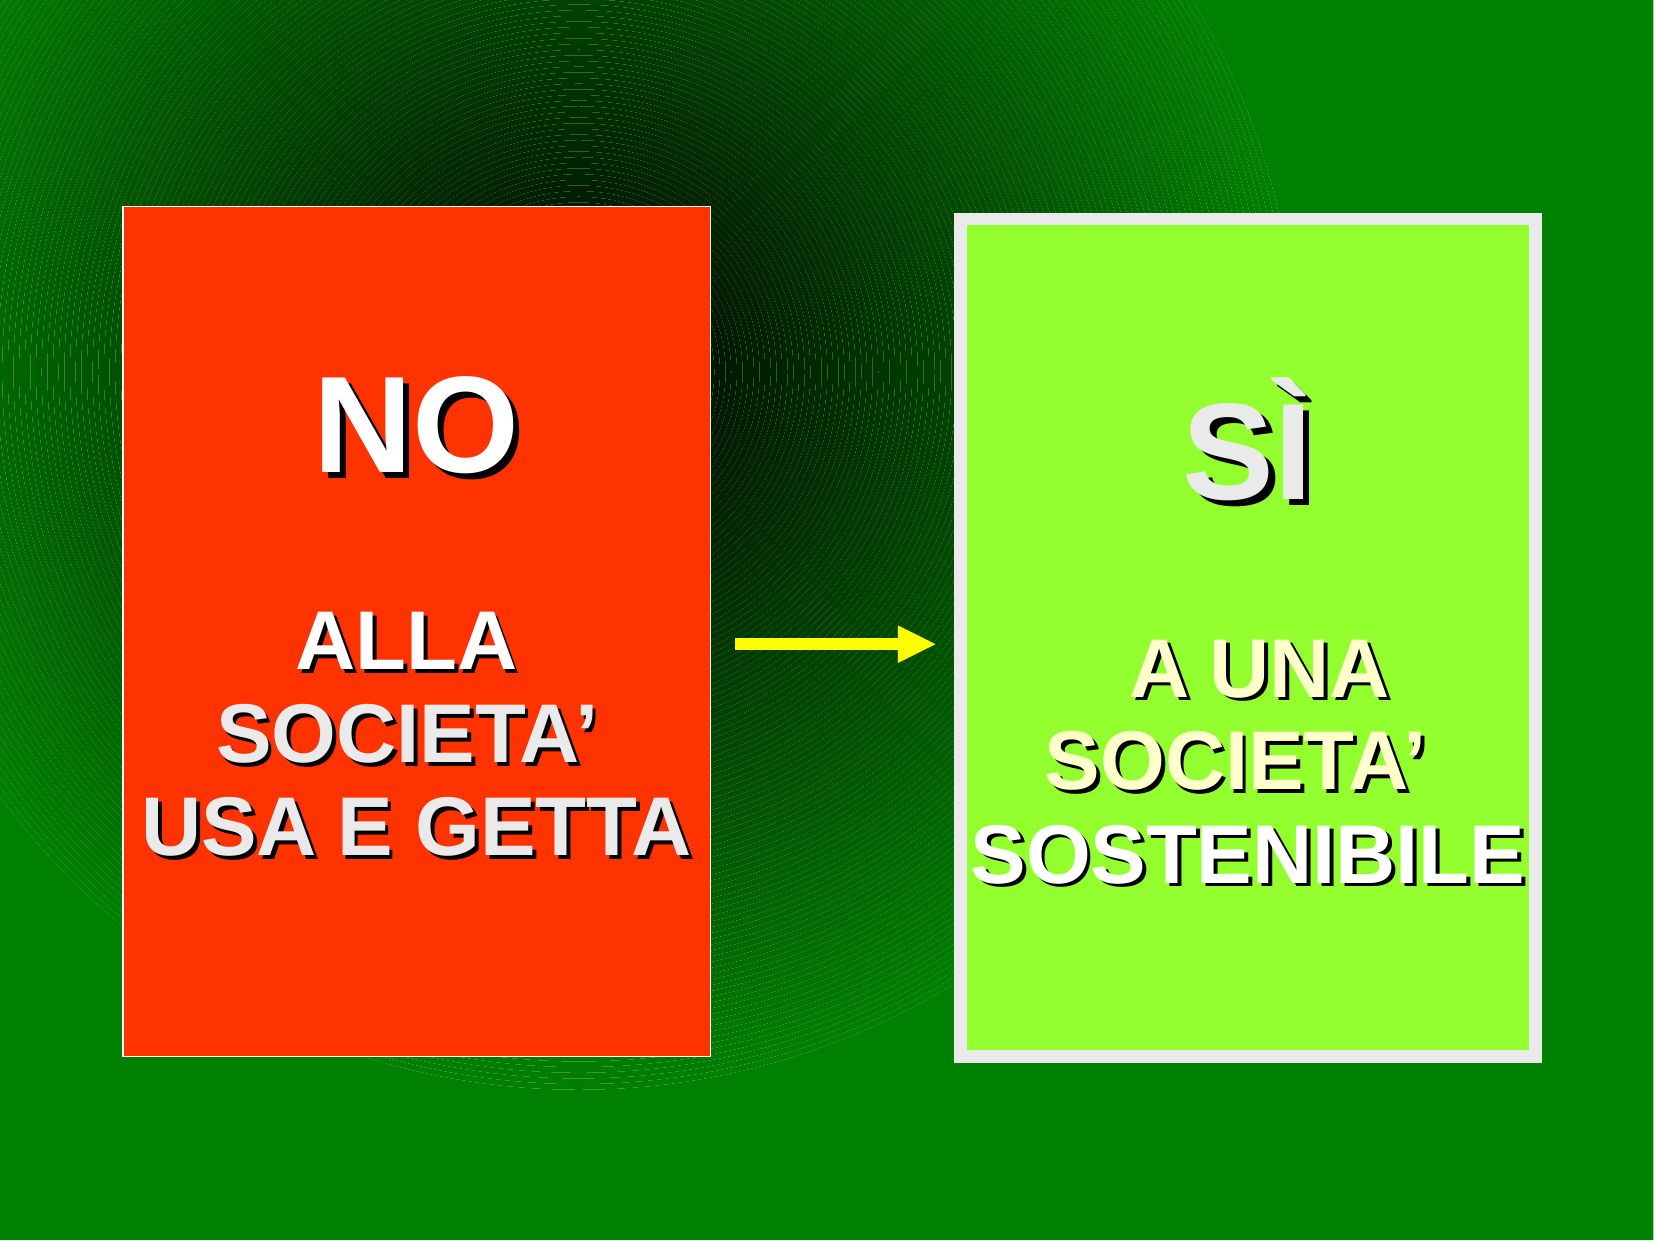

NO
ALLA
SOCIETA’
USA E GETTA
SÌ
 A UNA
SOCIETA’
SOSTENIBILE
NO to INCINERATORS
NO to LANDFILLS